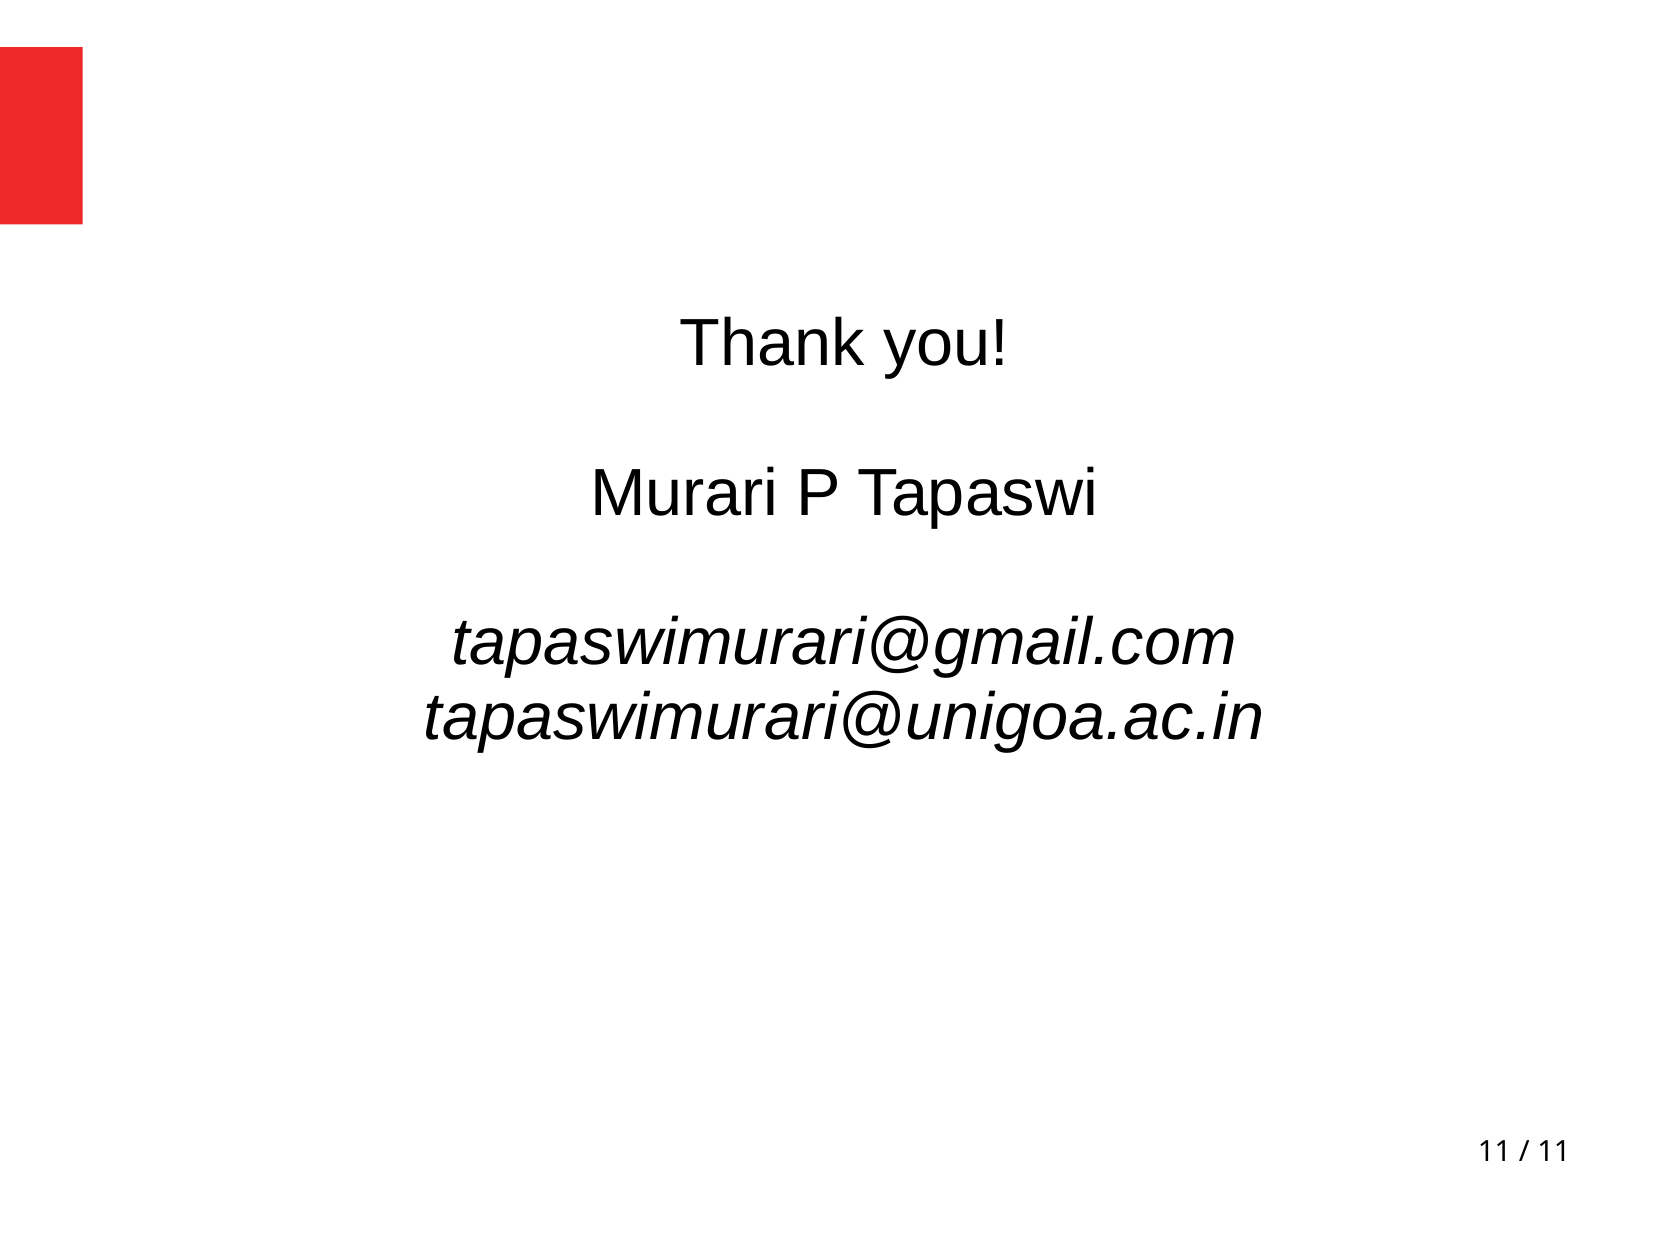

# Thank you!
Murari P Tapaswi
tapaswimurari@gmail.com
tapaswimurari@unigoa.ac.in
11